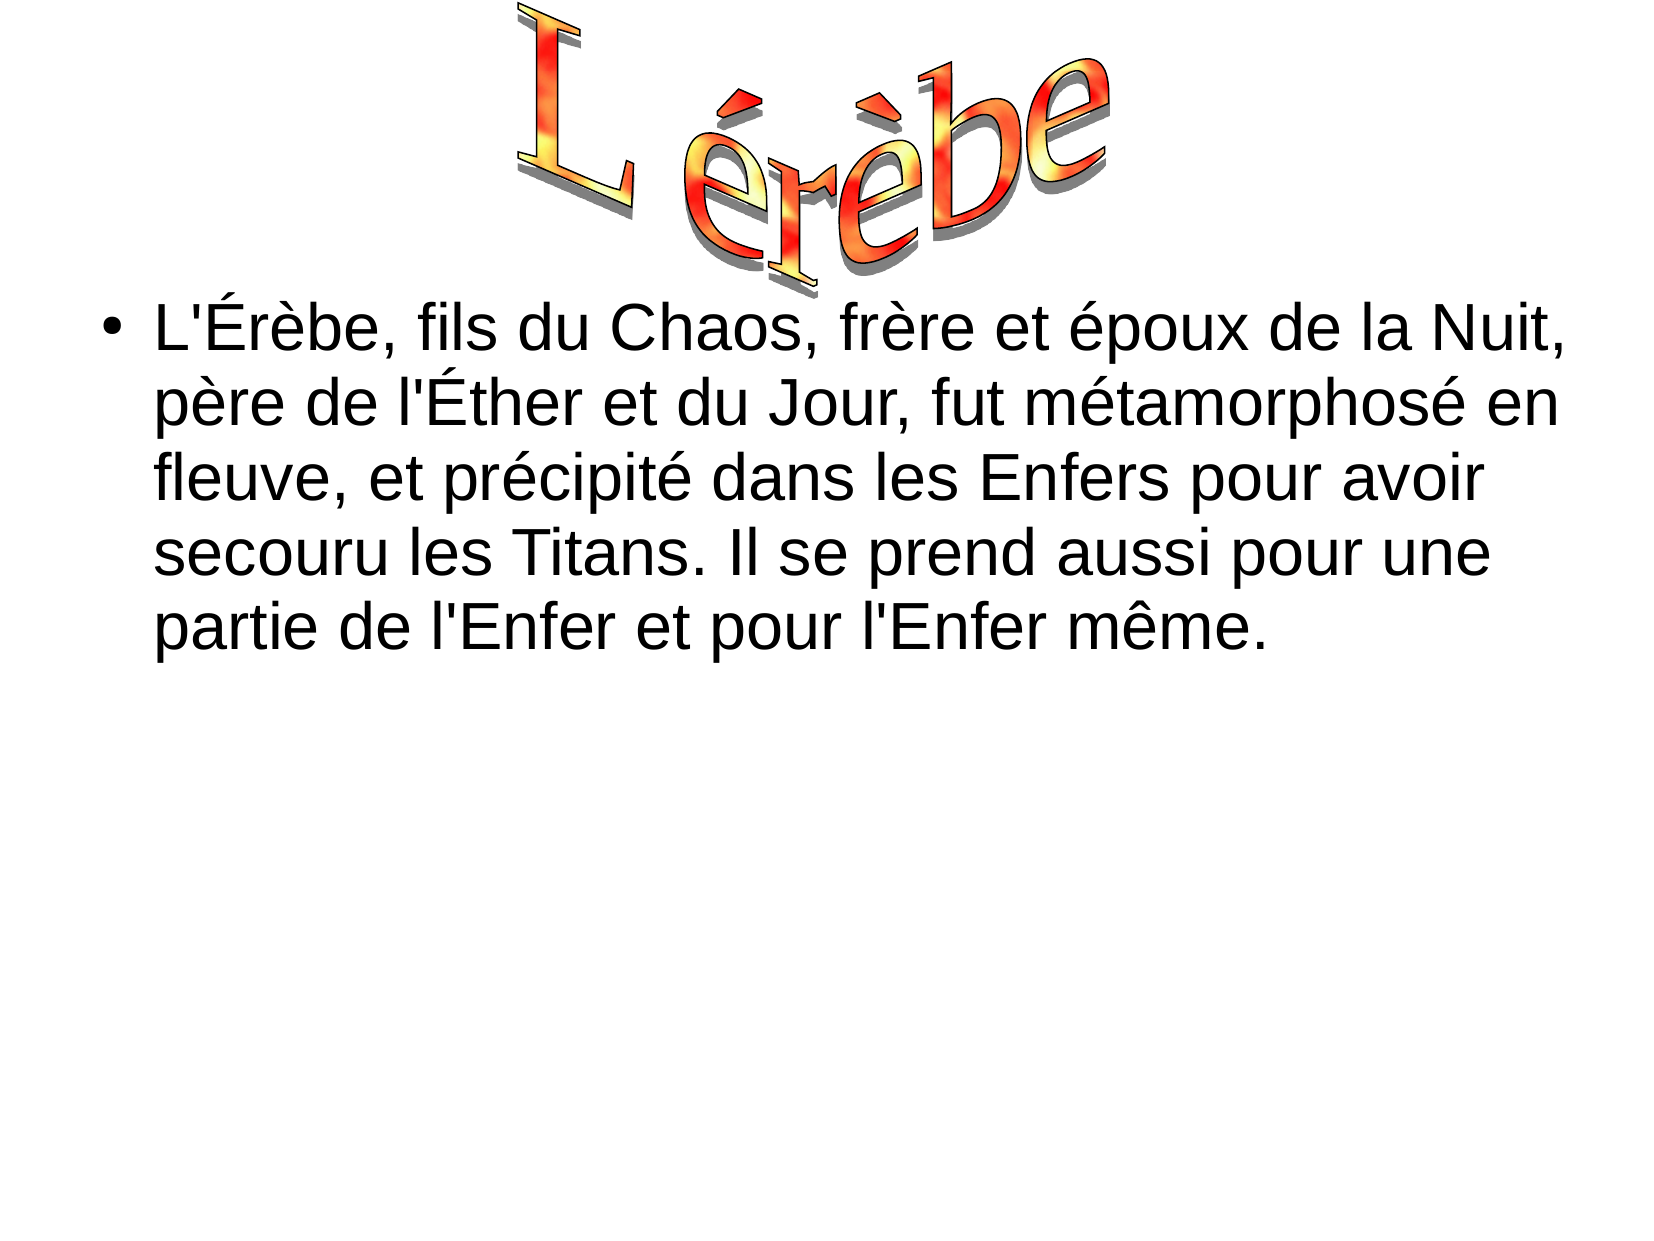

L érèbe
# L'Érèbe, fils du Chaos, frère et époux de la Nuit, père de l'Éther et du Jour, fut métamorphosé en fleuve, et précipité dans les Enfers pour avoir secouru les Titans. Il se prend aussi pour une partie de l'Enfer et pour l'Enfer même.